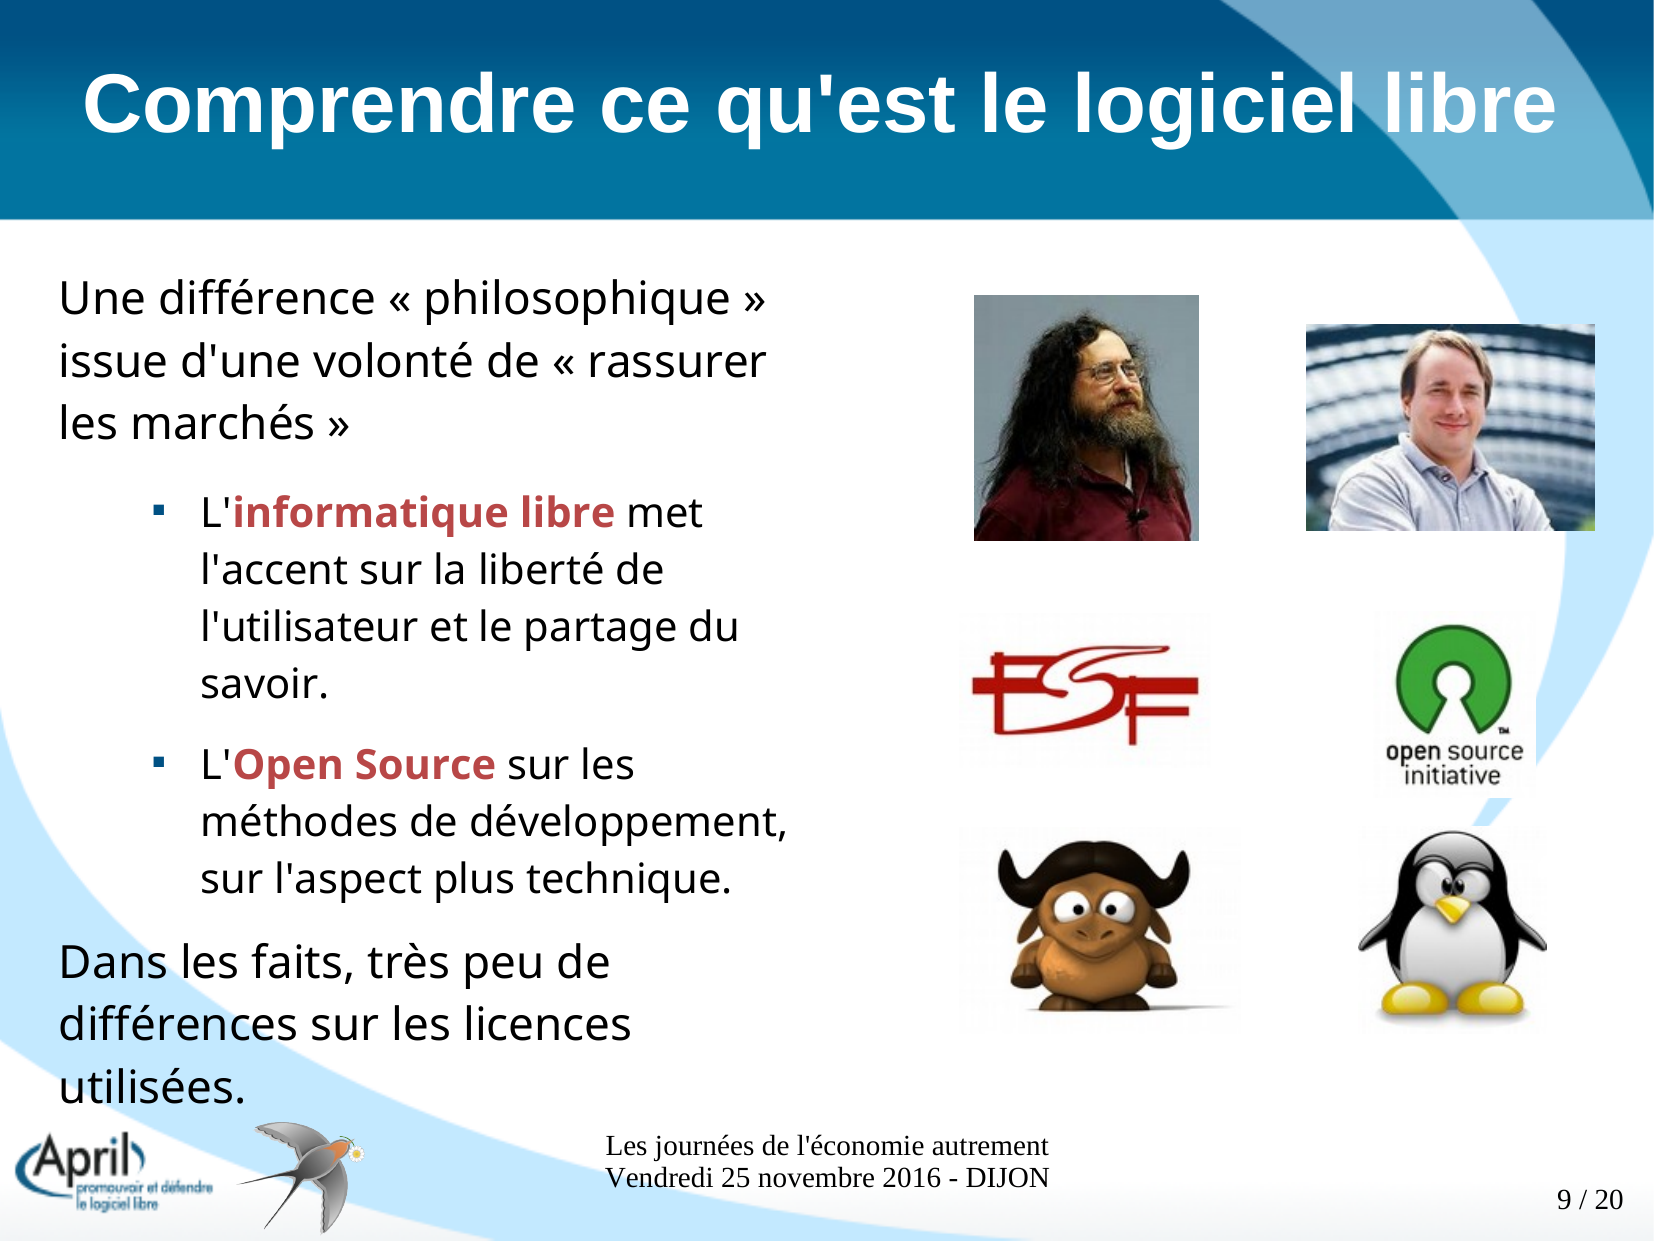

# Comprendre ce qu'est le logiciel libre
Une différence « philosophique » issue d'une volonté de « rassurer les marchés »
L'informatique libre met l'accent sur la liberté de l'utilisateur et le partage du savoir.
L'Open Source sur les méthodes de développement, sur l'aspect plus technique.
Dans les faits, très peu de différences sur les licences utilisées.
17 novembre 2014 - CNAJEP
9